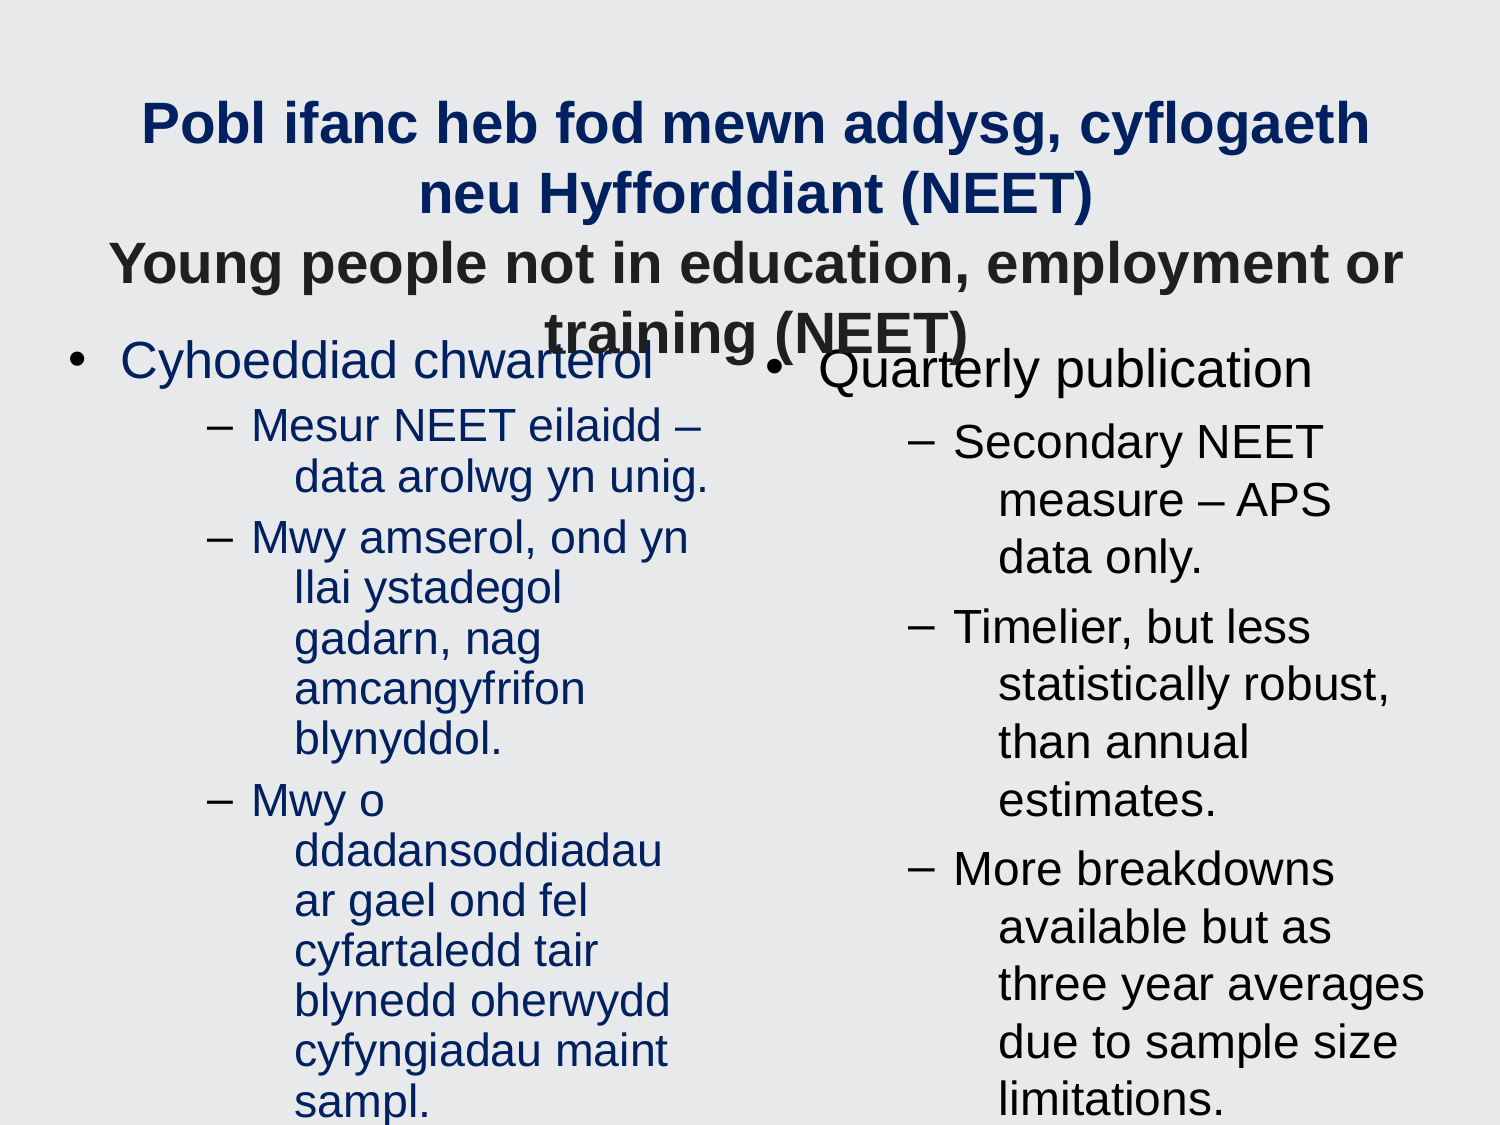

Pobl ifanc heb fod mewn addysg, cyflogaeth neu Hyfforddiant (NEET)
Young people not in education, employment or training (NEET)
Cyhoeddiad chwarterol
Mesur NEET eilaidd – data arolwg yn unig.
Mwy amserol, ond yn llai ystadegol gadarn, nag amcangyfrifon blynyddol.
Mwy o ddadansoddiadau ar gael ond fel cyfartaledd tair blynedd oherwydd cyfyngiadau maint sampl.
# Quarterly publication
Secondary NEET measure – APS data only.
Timelier, but less statistically robust, than annual estimates.
More breakdowns available but as three year averages due to sample size limitations.